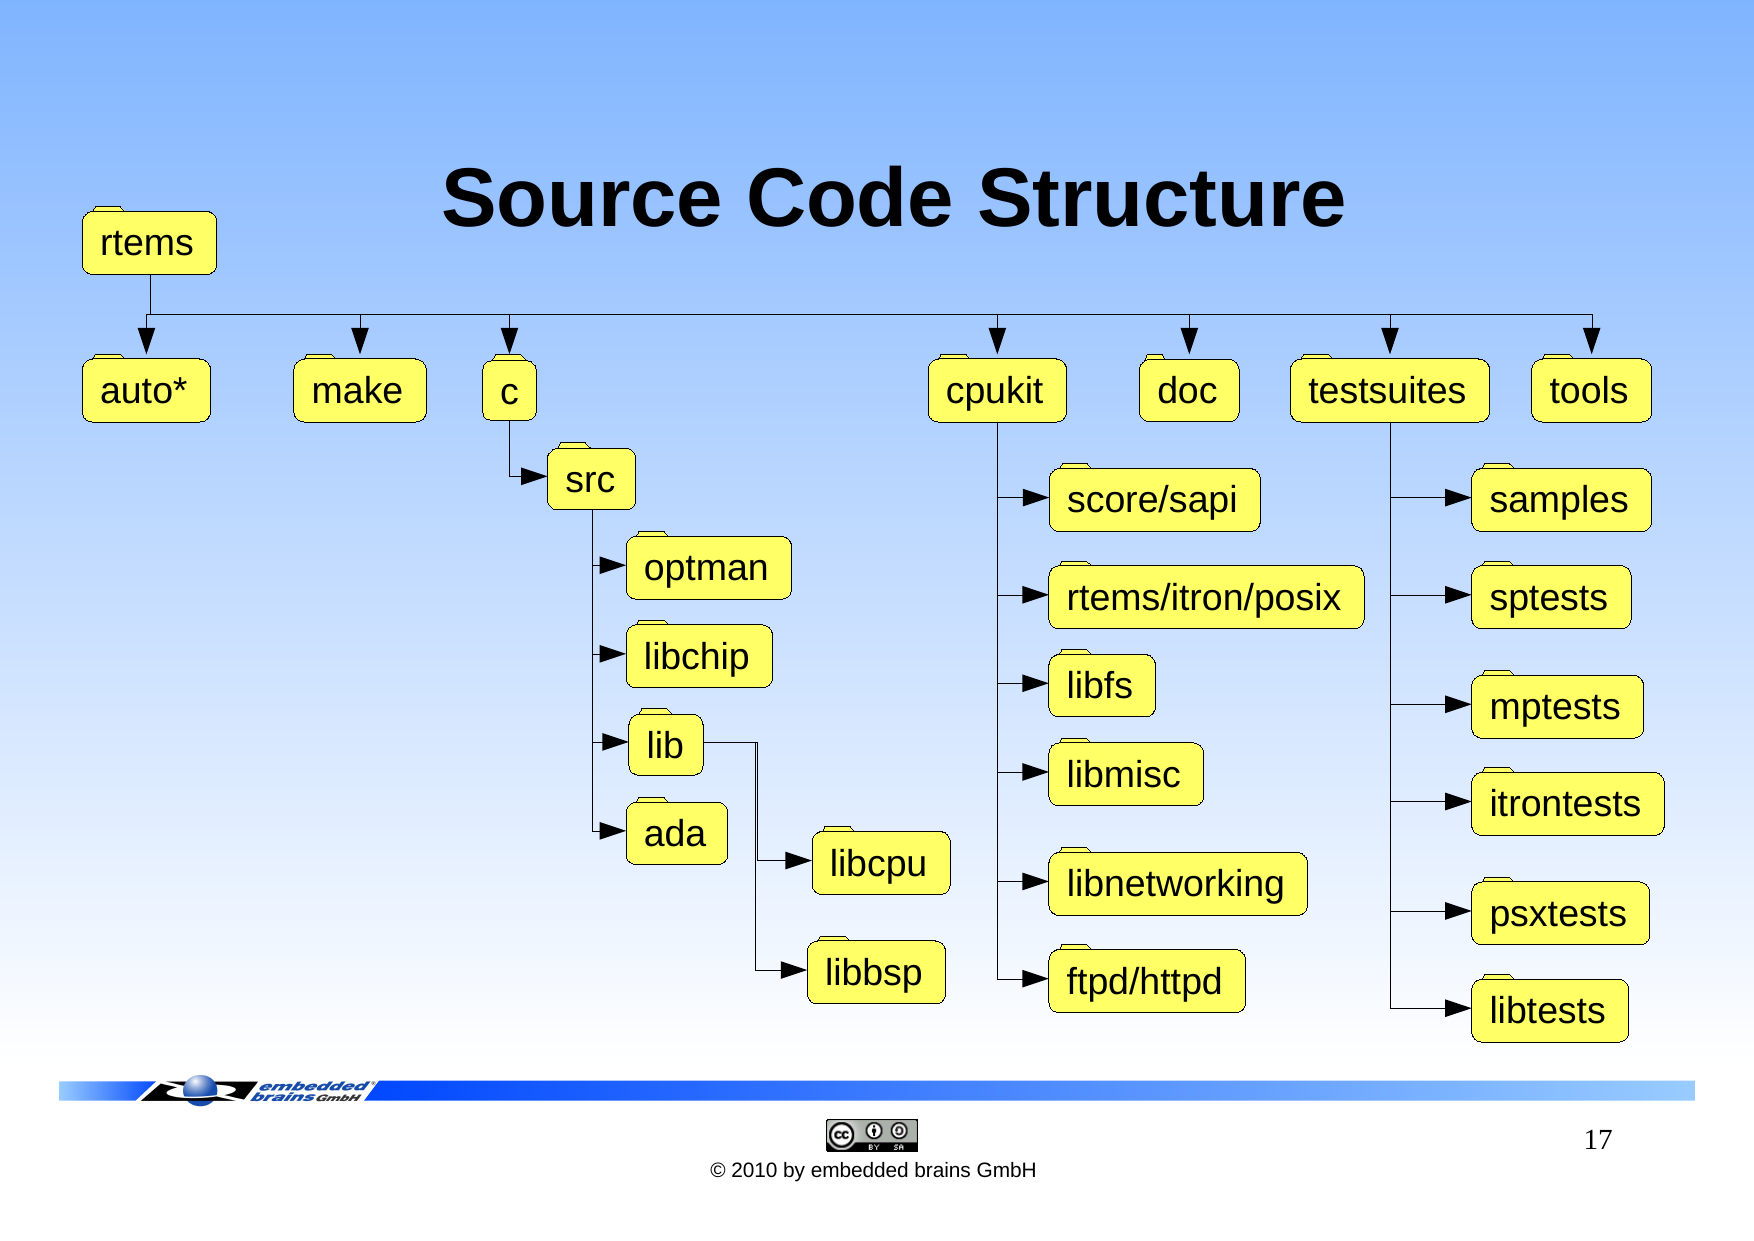

# Source Code Structure
rtems
auto*
make
c
cpukit
doc
testsuites
tools
src
score/sapi
samples
optman
rtems/itron/posix
sptests
libchip
libfs
mptests
lib
libmisc
itrontests
ada
libcpu
libnetworking
psxtests
libbsp
ftpd/httpd
libtests
17